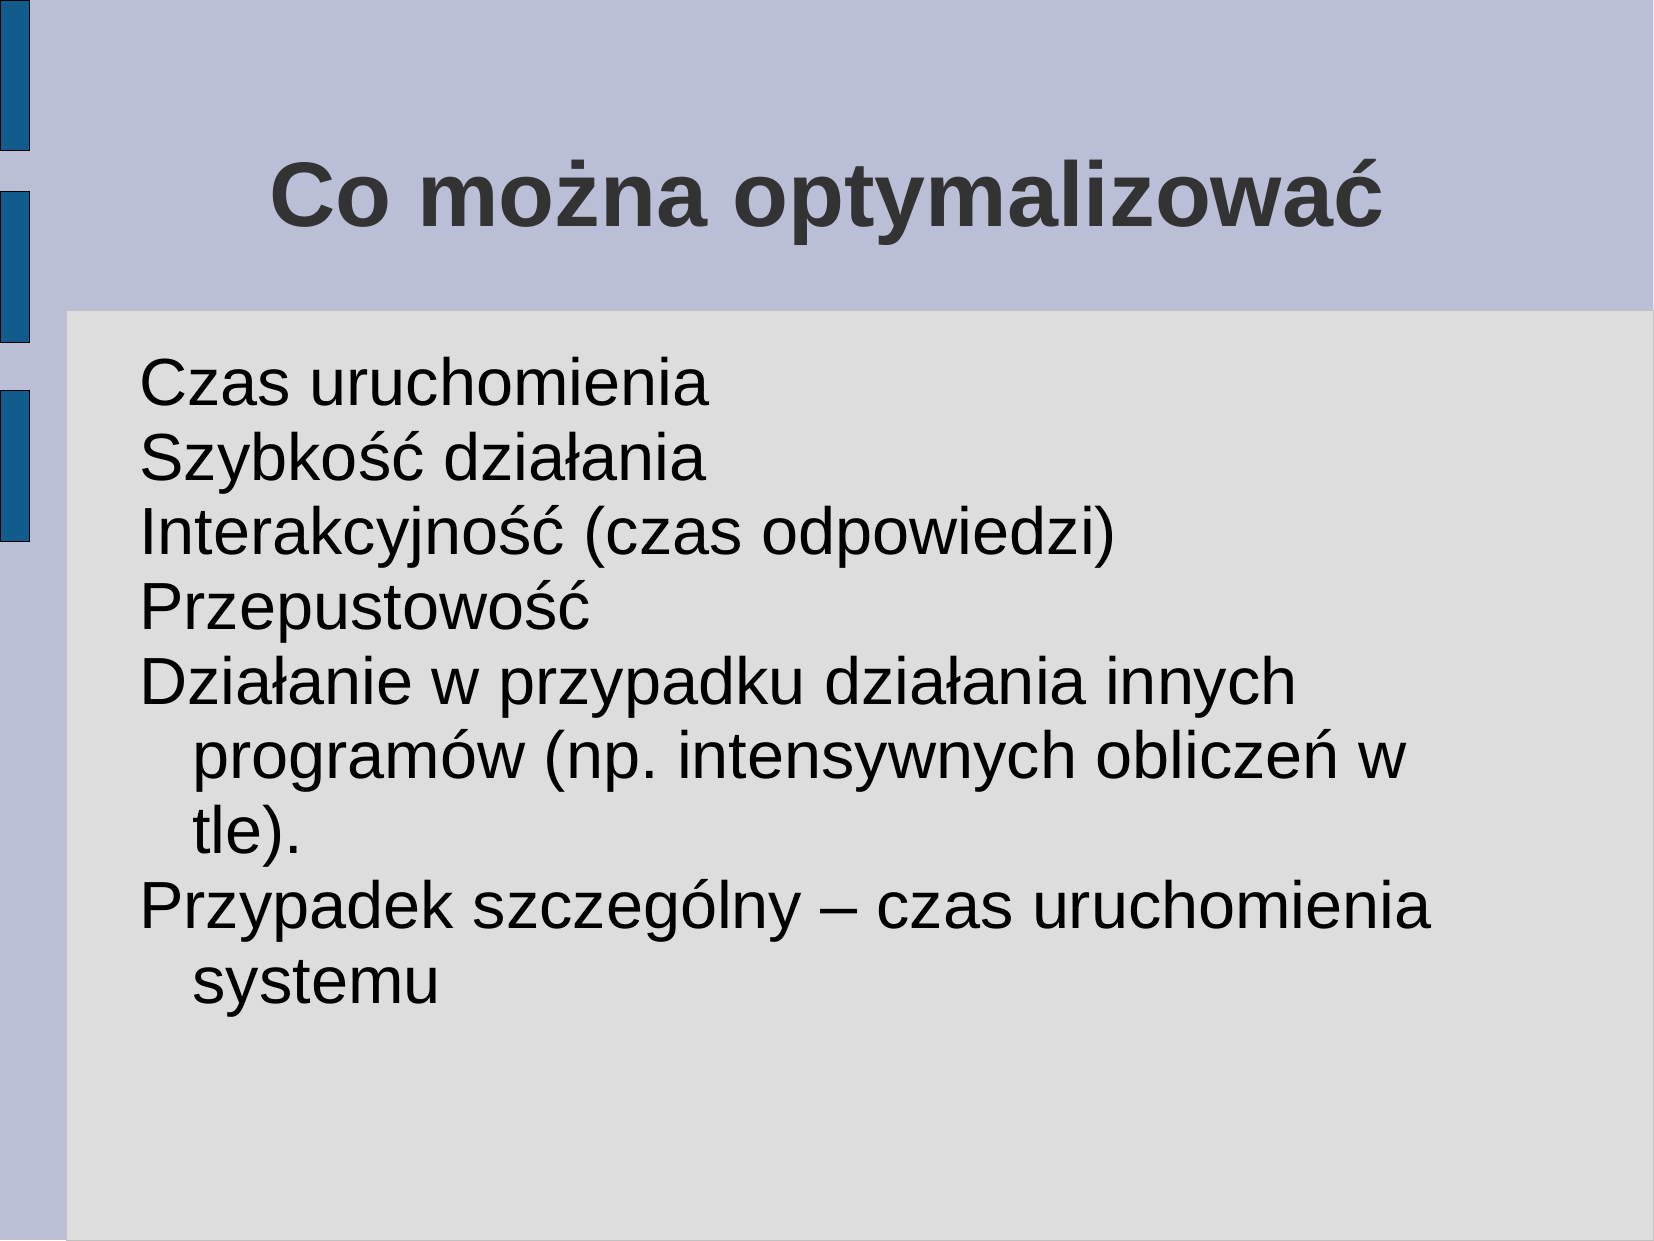

# Co można optymalizować
Czas uruchomienia
Szybkość działania
Interakcyjność (czas odpowiedzi)
Przepustowość
Działanie w przypadku działania innych programów (np. intensywnych obliczeń w tle).
Przypadek szczególny – czas uruchomienia systemu